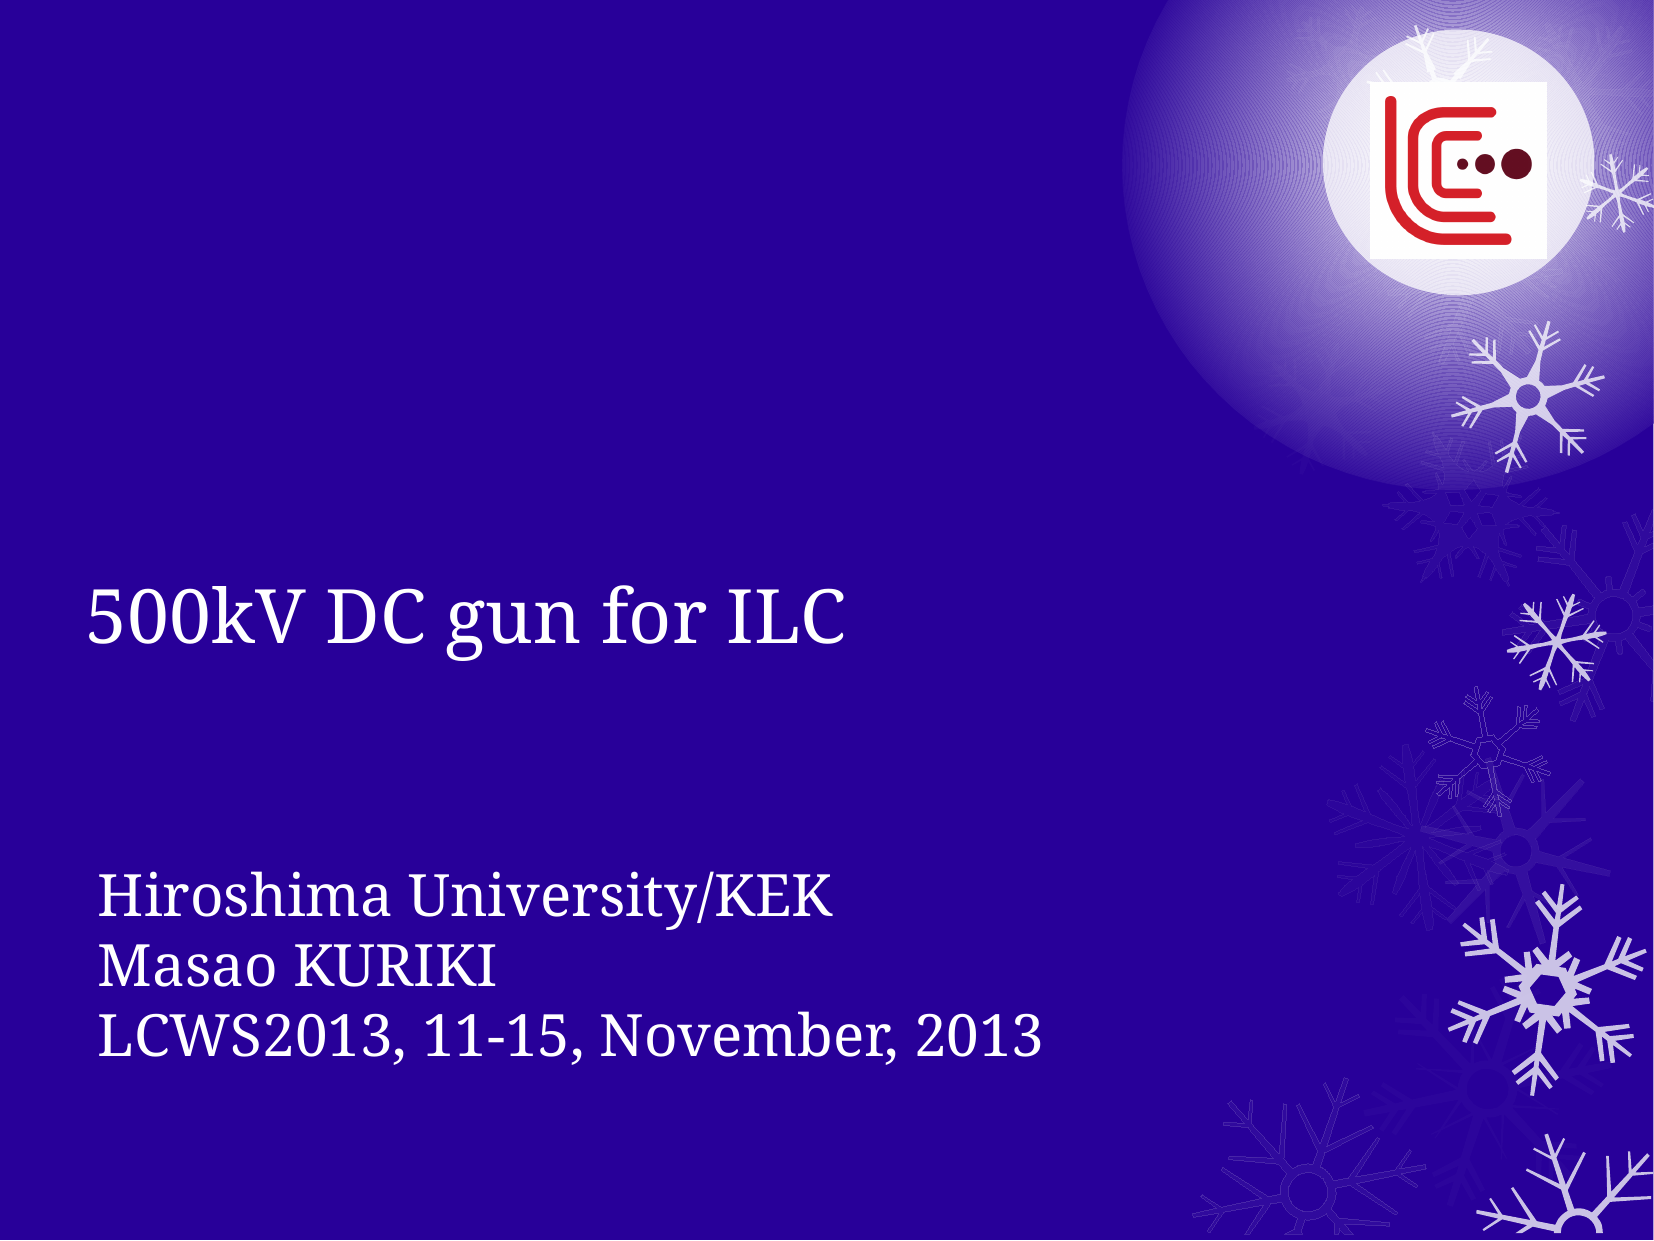

500kV DC gun for ILC
# Hiroshima University/KEK
Masao KURIKI
LCWS2013, 11-15, November, 2013